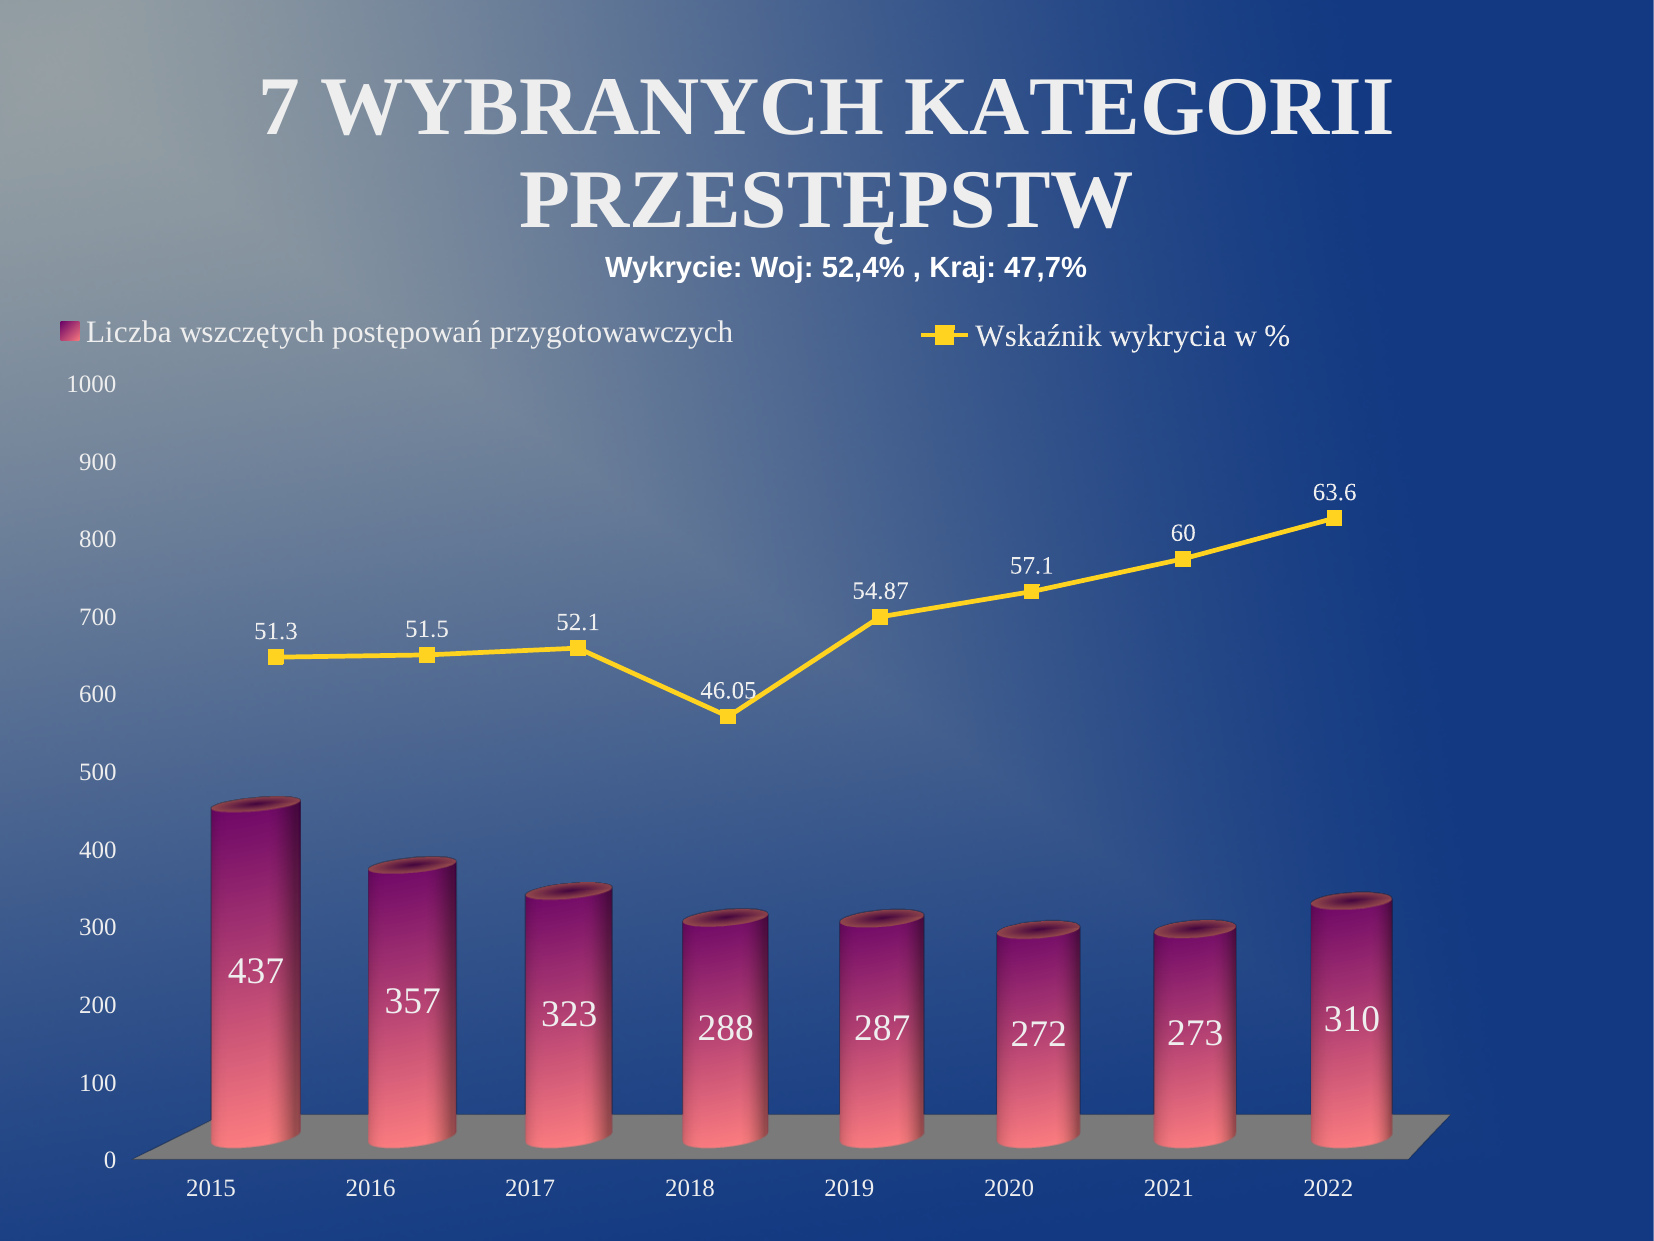

# 7 WYBRANYCH KATEGORII PRZESTĘPSTW
Wykrycie: Woj: 52,4% , Kraj: 47,7%
### Chart
| Category | Wskaźnik wykrycia w % |
|---|---|
| 2015 | 51.3 |
| 2016 | 51.5 |
| 2017 | 52.1 |
| 2018 | 46.05 |
| 2019 | 54.87 |
| 2020 | 57.1 |
| 2021 | 60.0 |
| 2022 | 63.6 |
| None | None |
[unsupported chart]